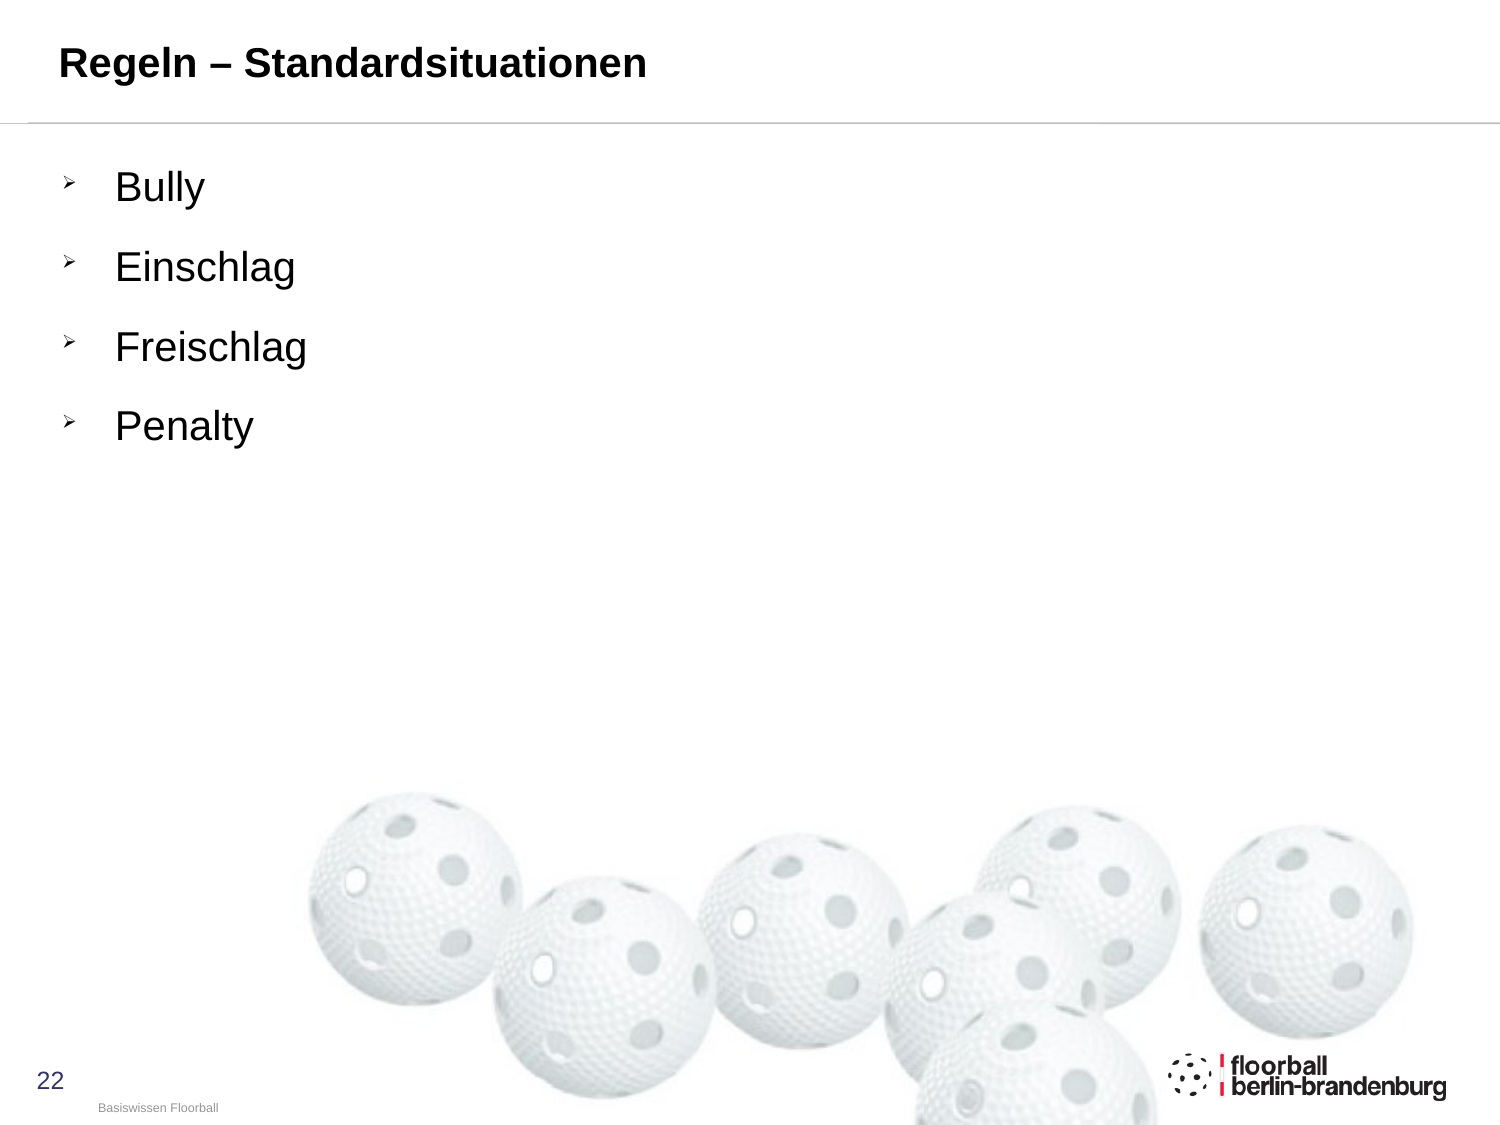

Regeln – Standardsituationen
Bully
Einschlag
Freischlag
Penalty